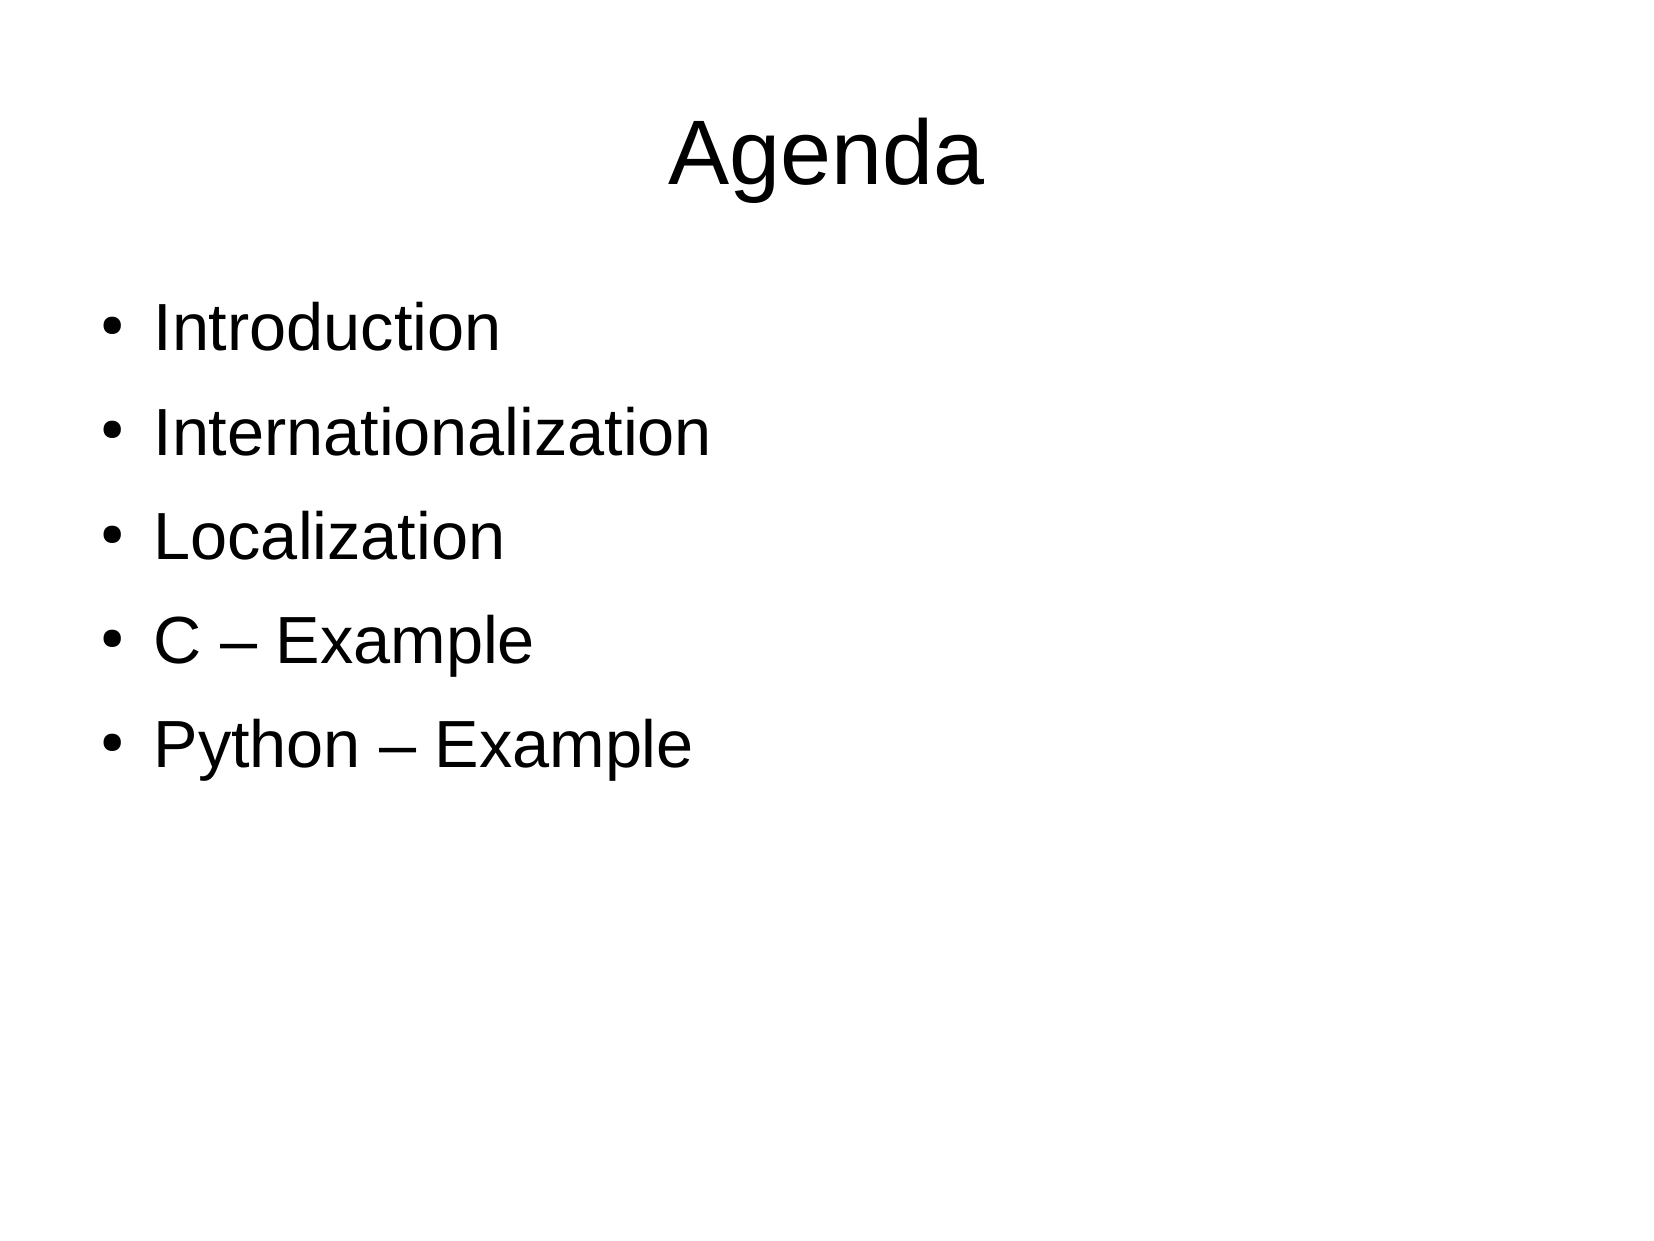

# Agenda
Introduction
Internationalization
Localization
C – Example
Python – Example